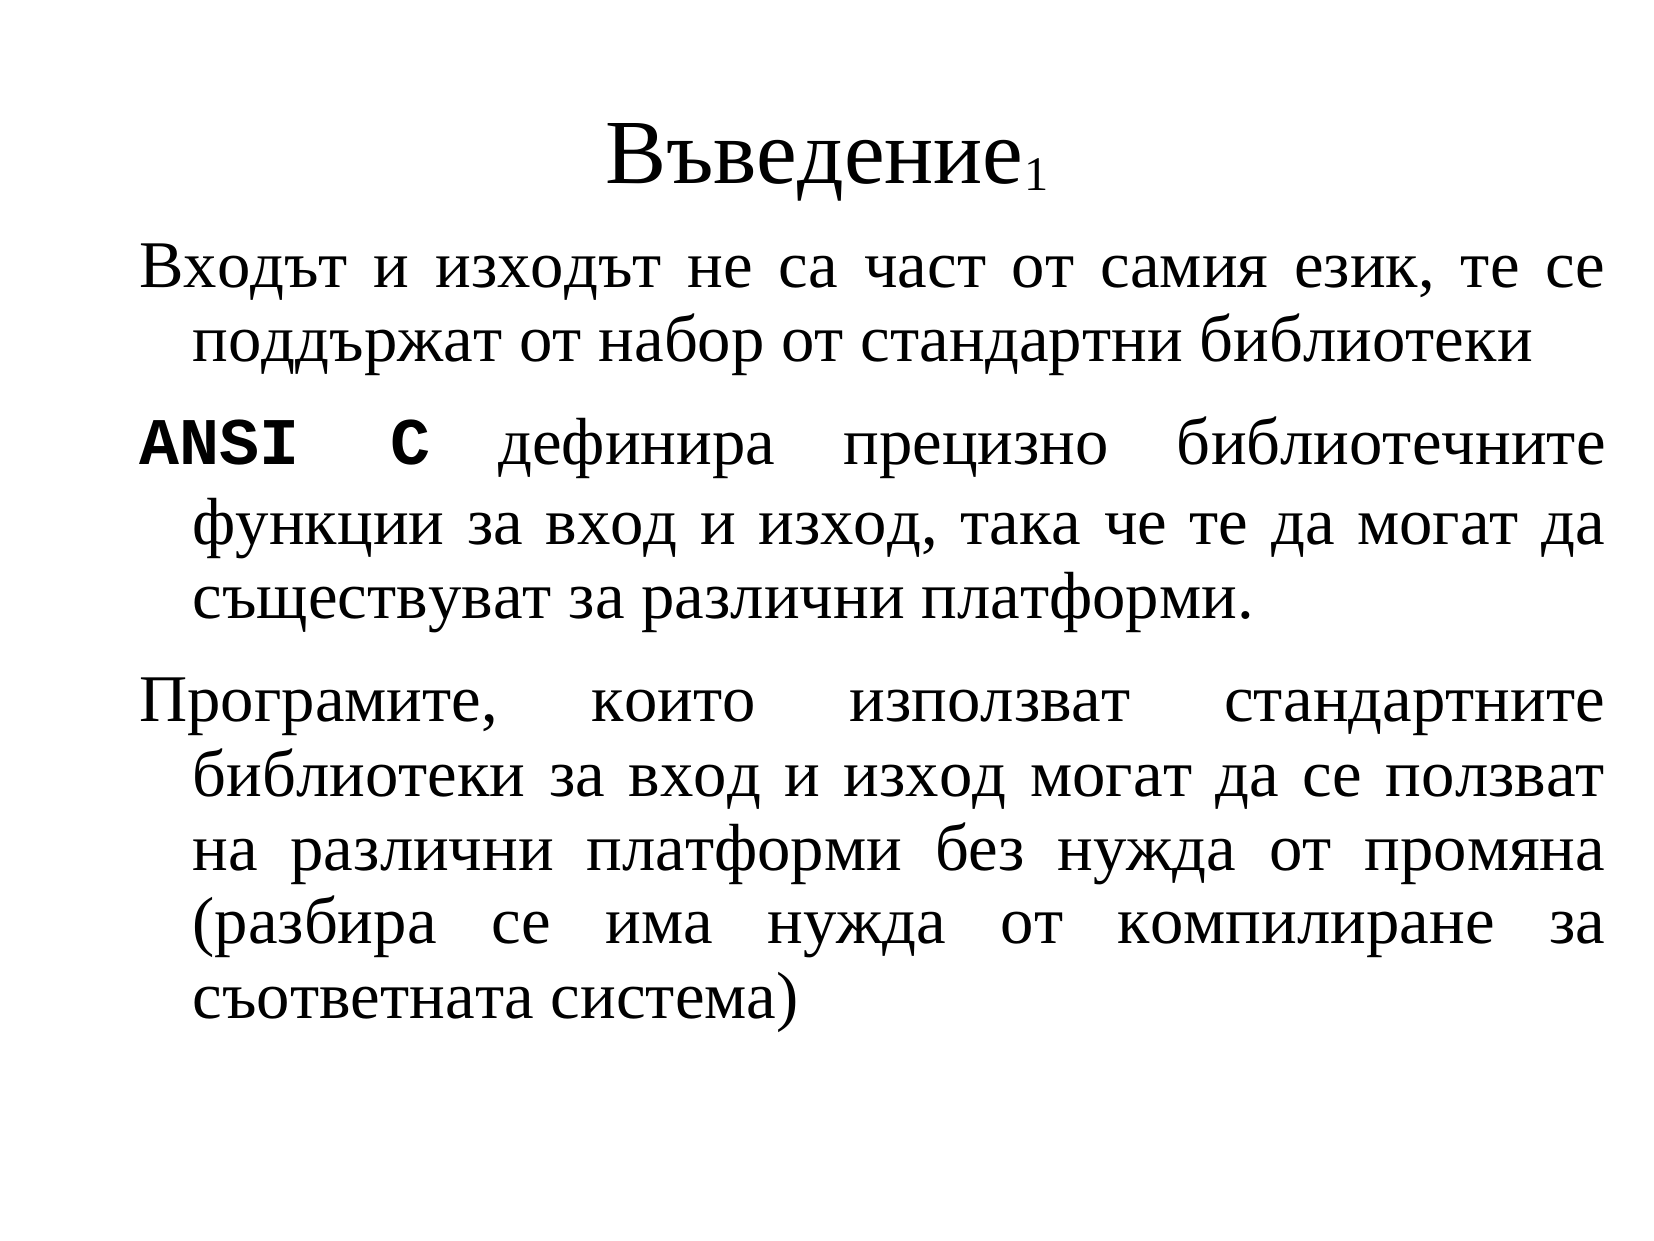

# Въведение1
Входът и изходът не са част от самия език, те се поддържат от набор от стандартни библиотеки
ANSI C дефинира прецизно библиотечните функции за вход и изход, така че те да могат да съществуват за различни платформи.
Програмите, които използват стандартните библиотеки за вход и изход могат да се ползват на различни платформи без нужда от промяна (разбира се има нужда от компилиране за съответната система)